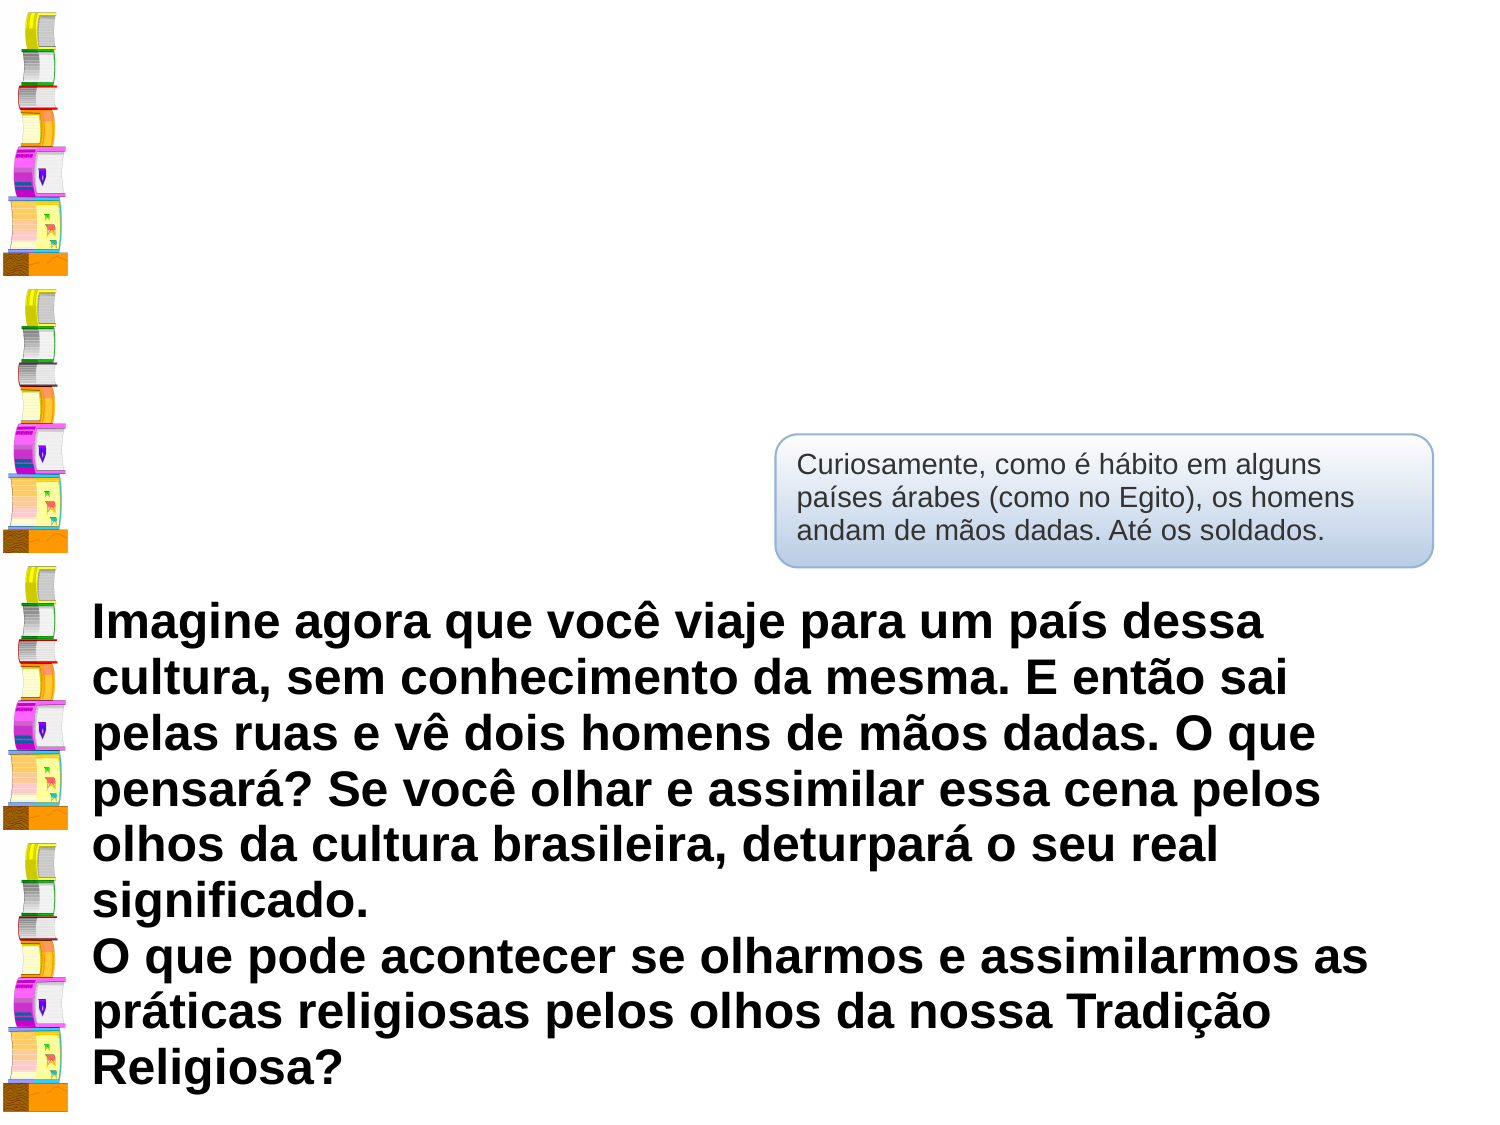

Curiosamente, como é hábito em alguns países árabes (como no Egito), os homens andam de mãos dadas. Até os soldados.
Imagine agora que você viaje para um país dessa cultura, sem conhecimento da mesma. E então sai pelas ruas e vê dois homens de mãos dadas. O que pensará? Se você olhar e assimilar essa cena pelos olhos da cultura brasileira, deturpará o seu real significado.
O que pode acontecer se olharmos e assimilarmos as práticas religiosas pelos olhos da nossa Tradição Religiosa?